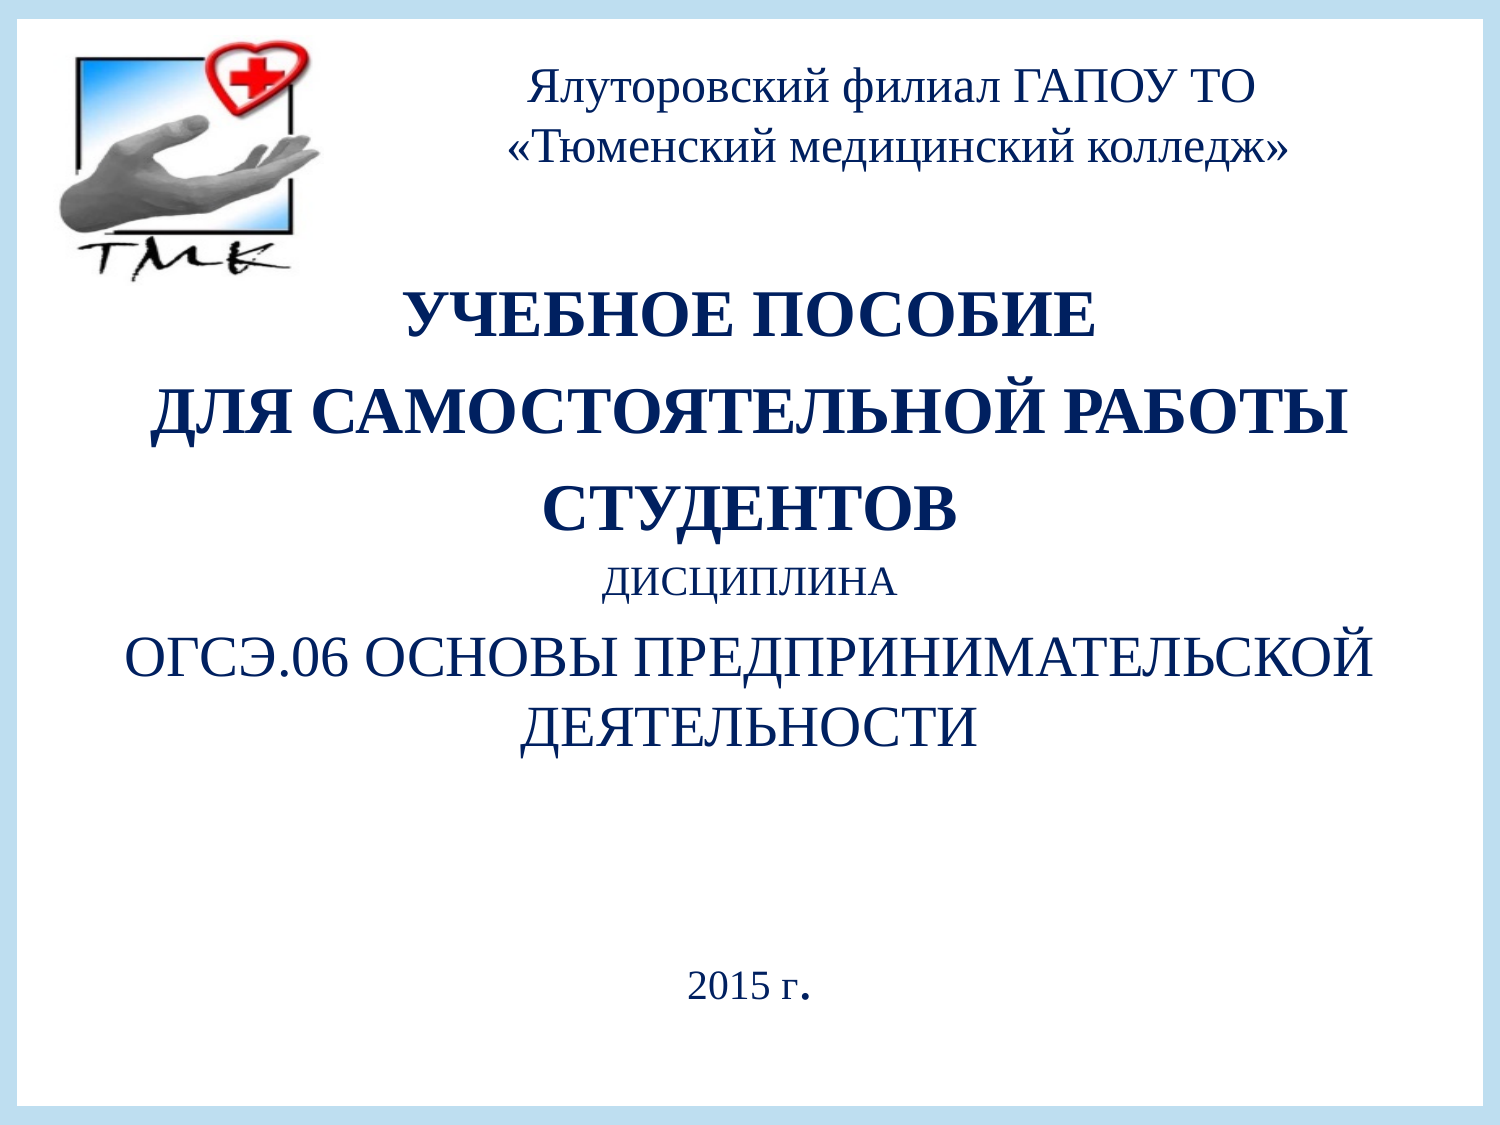

# Ялуторовский филиал ГАПОУ ТО «Тюменский медицинский колледж»
УЧЕБНОЕ ПОСОБИЕ
ДЛЯ САМОСТОЯТЕЛЬНОЙ РАБОТЫ
СТУДЕНТОВ
ДИСЦИПЛИНА
ОГСЭ.06 ОСНОВЫ ПРЕДПРИНИМАТЕЛЬСКОЙ ДЕЯТЕЛЬНОСТИ
2015 г.